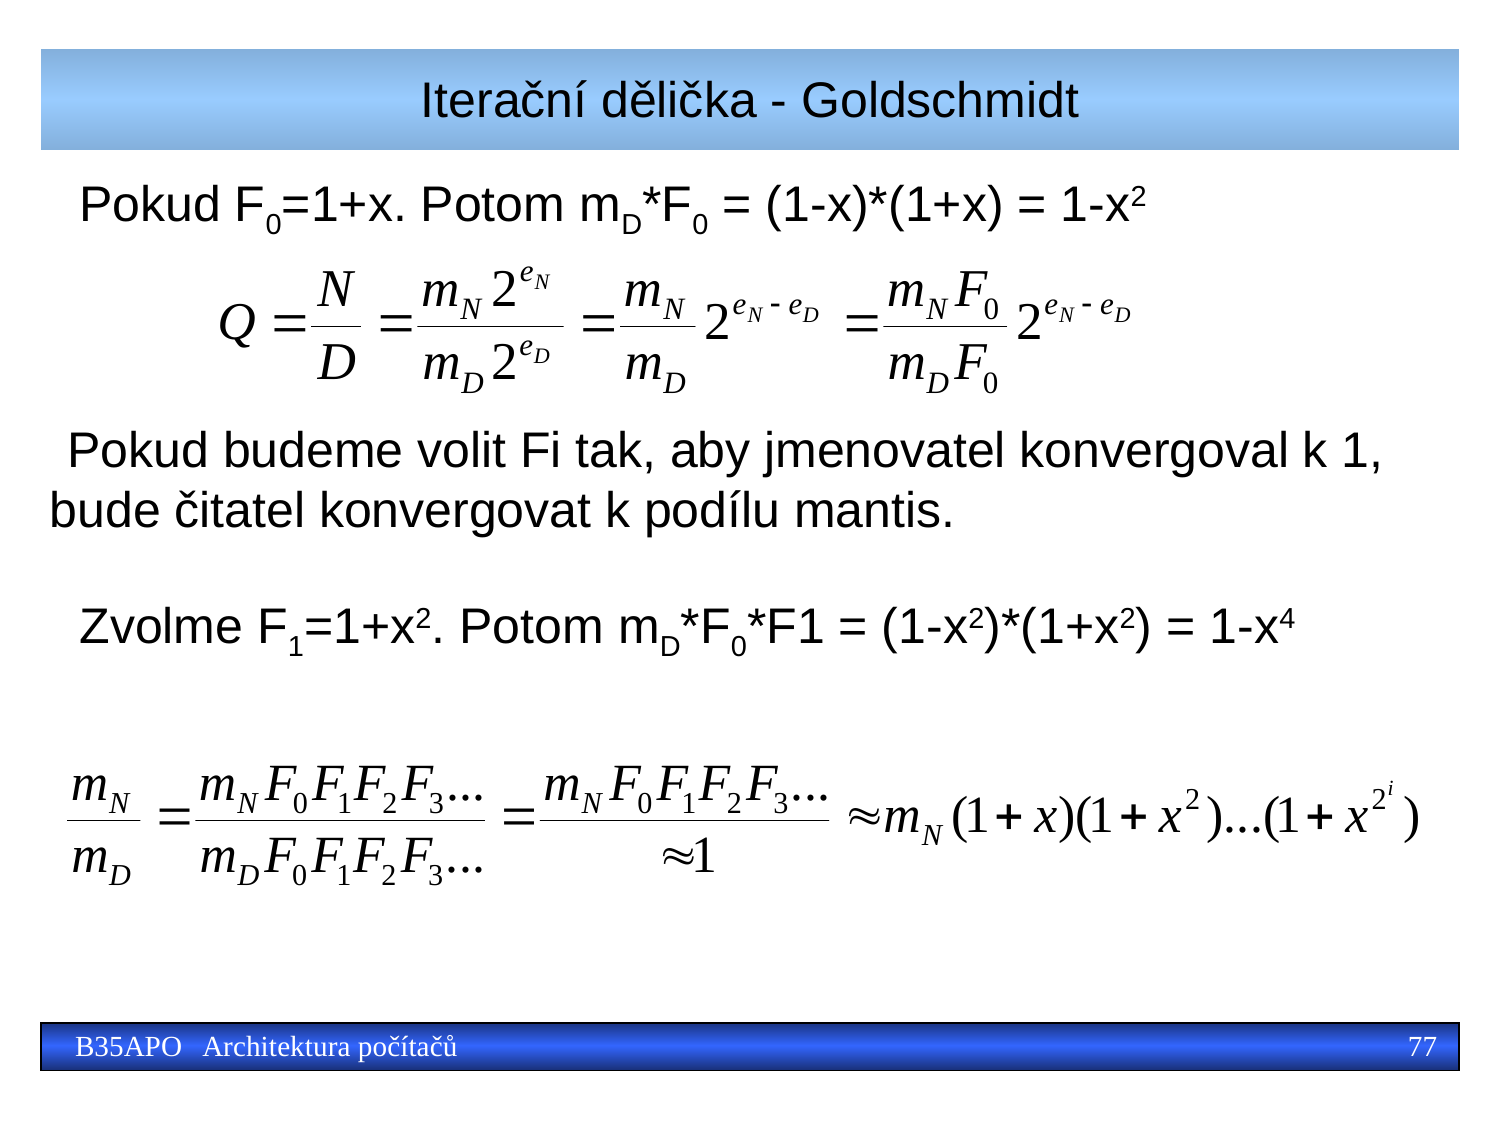

# Iterační dělička - Goldschmidt
Pokud F0=1+x. Potom mD*F0 = (1-x)*(1+x) = 1-x2
Pokud budeme volit Fi tak, aby jmenovatel konvergoval k 1, bude čitatel konvergovat k podílu mantis.
Zvolme F1=1+x2. Potom mD*F0*F1 = (1-x2)*(1+x2) = 1-x4
B35APO Architektura počítačů
77